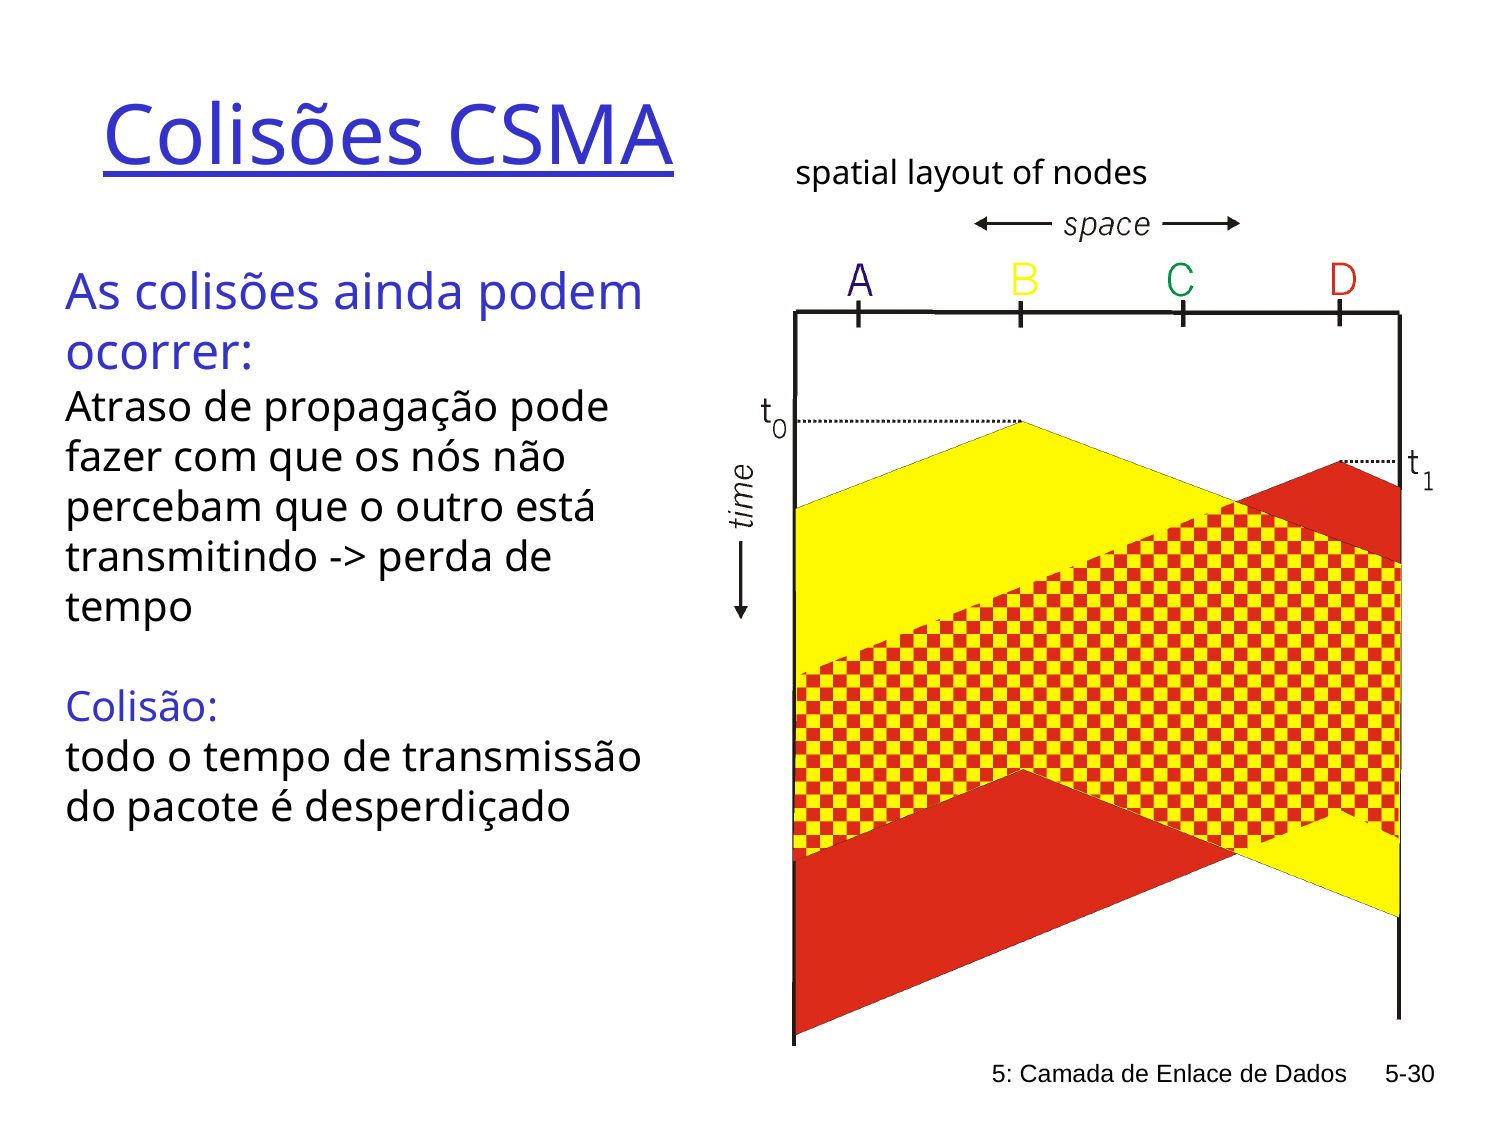

# Colisões CSMA
spatial layout of nodes
As colisões ainda podem ocorrer:
Atraso de propagação pode fazer com que os nós não percebam que o outro está transmitindo -> perda de tempo
Colisão:
todo o tempo de transmissão do pacote é desperdiçado
5: Camada de Enlace de Dados